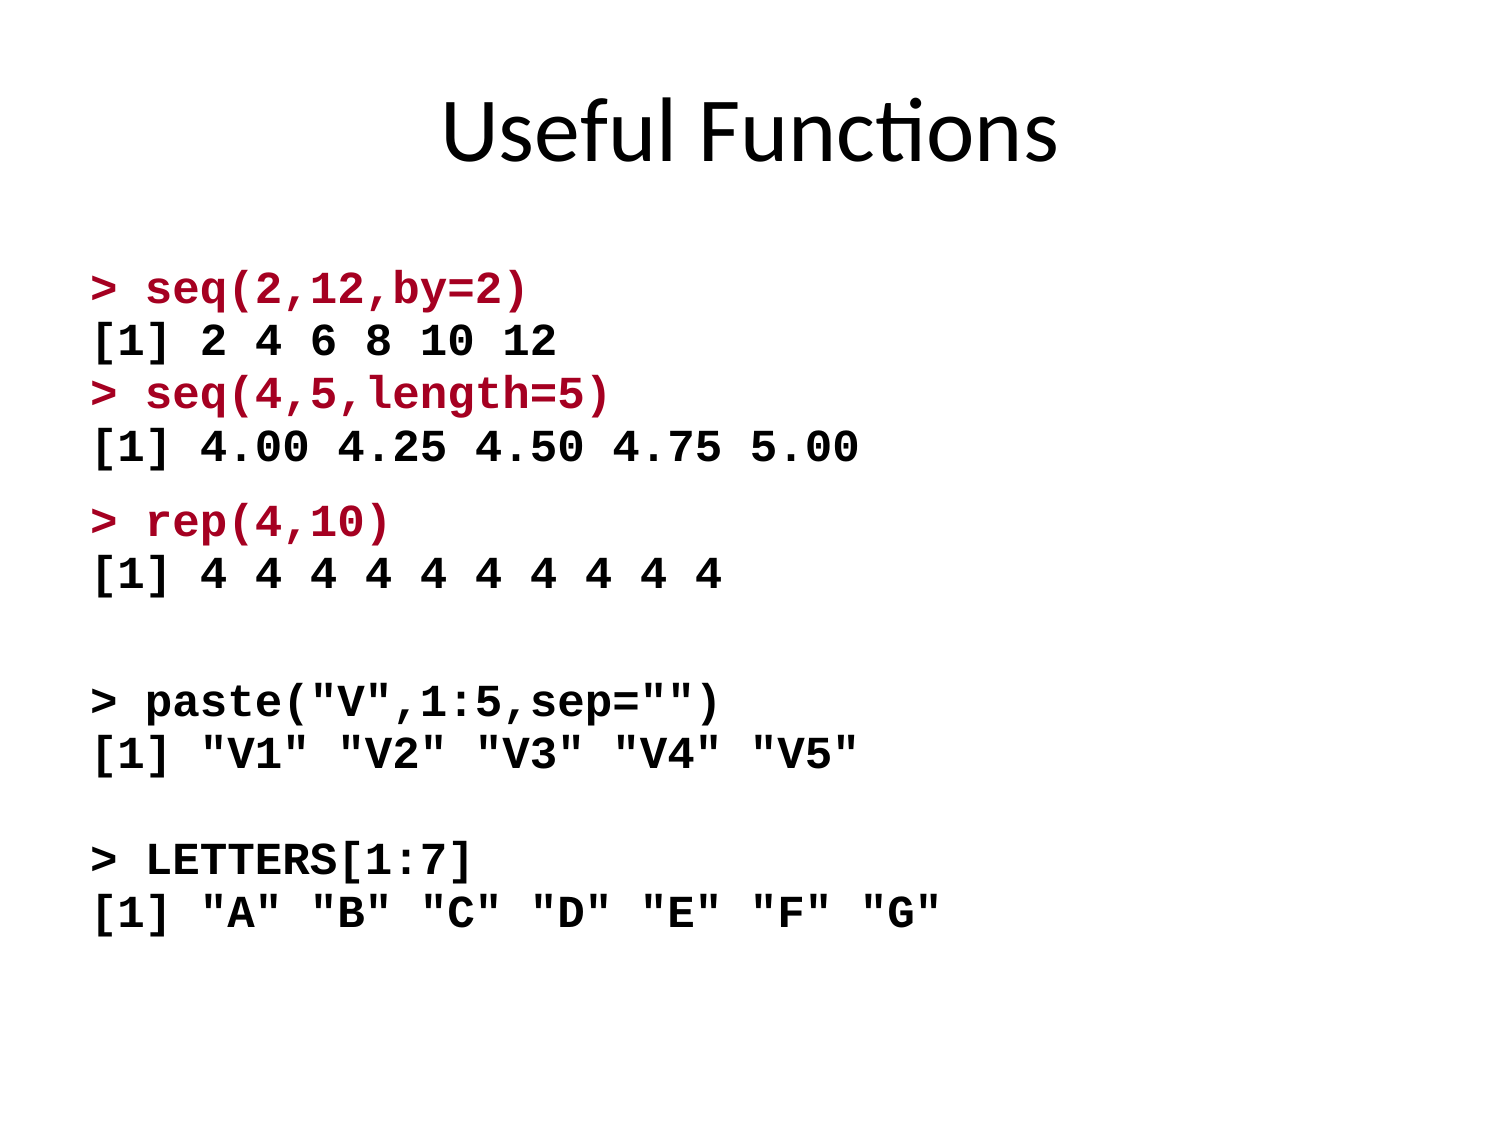

# Useful Functions
> seq(2,12,by=2)
[1] 2 4 6 8 10 12
> seq(4,5,length=5)
[1] 4.00 4.25 4.50 4.75 5.00
> rep(4,10)
[1] 4 4 4 4 4 4 4 4 4 4
> paste("V",1:5,sep="")
[1] "V1" "V2" "V3" "V4" "V5"
> LETTERS[1:7]
[1] "A" "B" "C" "D" "E" "F" "G"